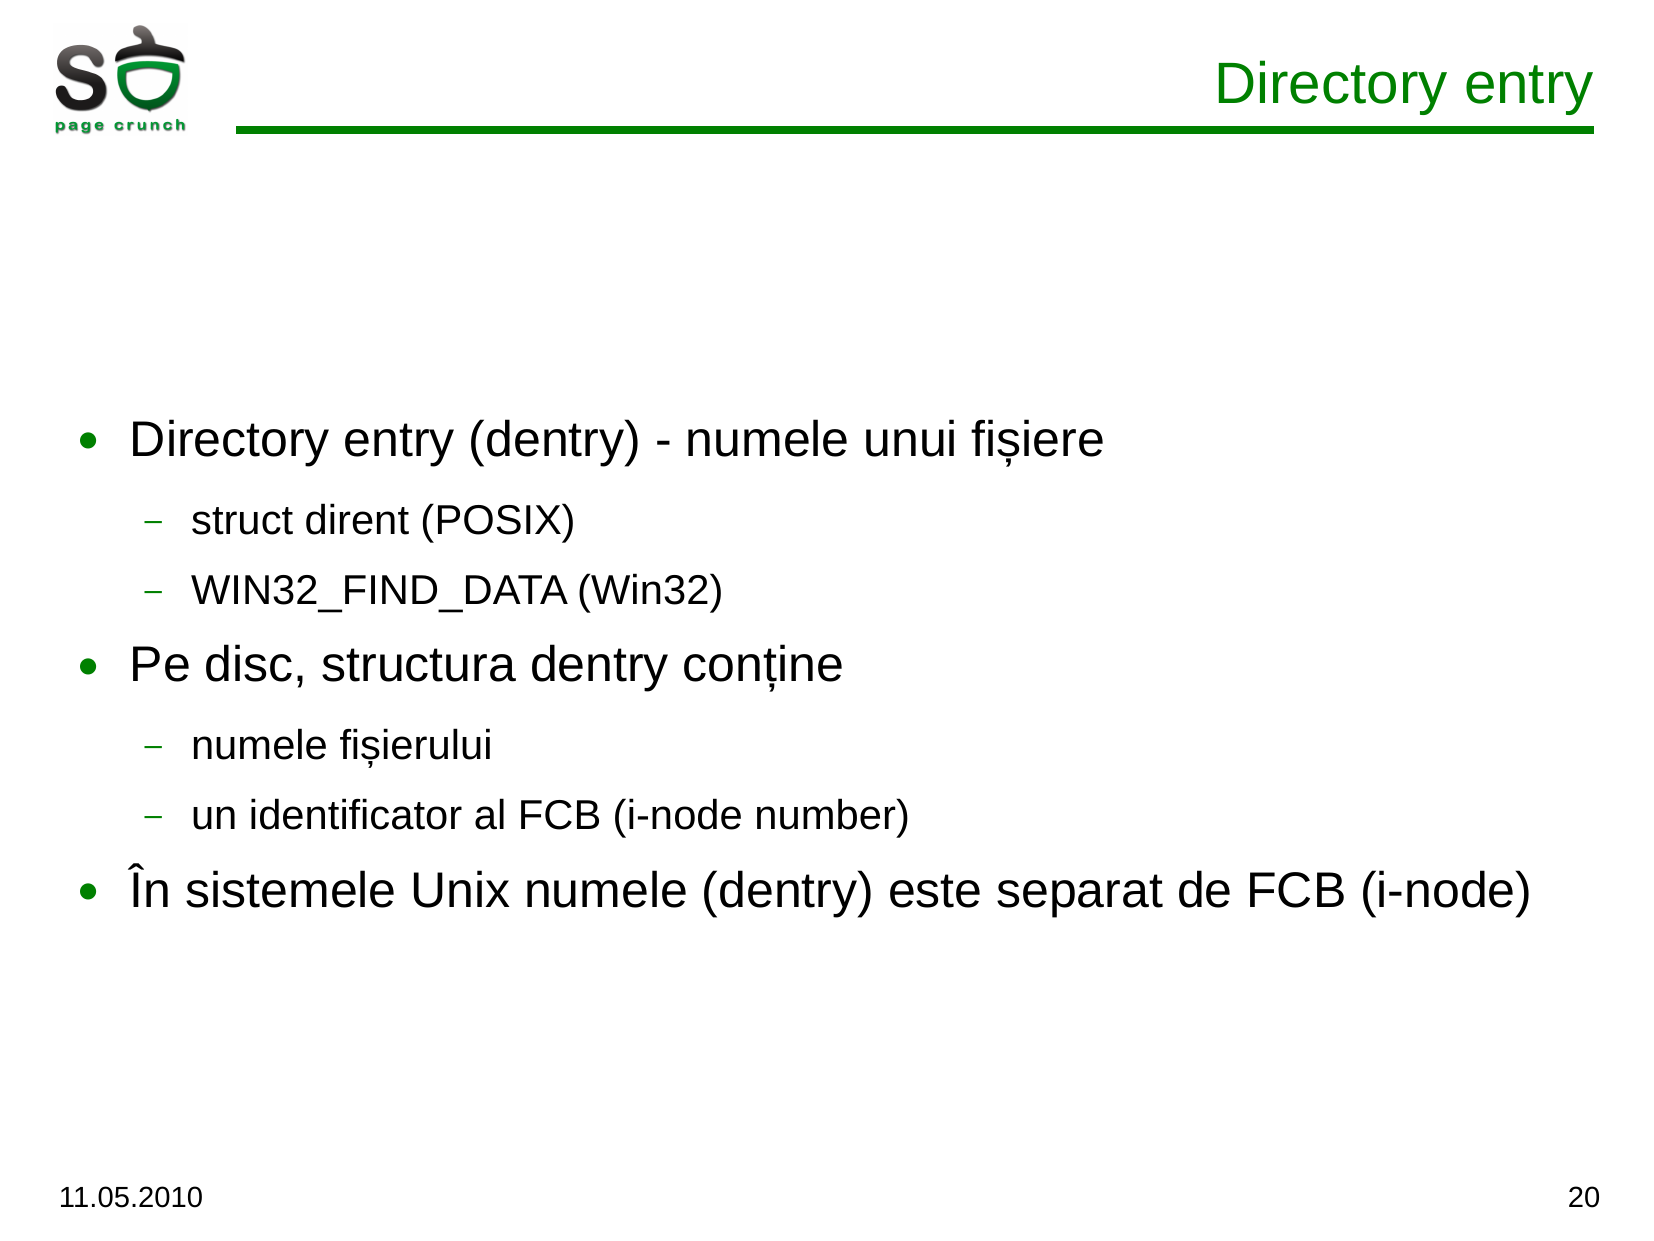

# Directory entry
Directory entry (dentry) - numele unui fișiere
struct dirent (POSIX)
WIN32_FIND_DATA (Win32)
Pe disc, structura dentry conține
numele fișierului
un identificator al FCB (i-node number)
În sistemele Unix numele (dentry) este separat de FCB (i-node)
11.05.2010
20